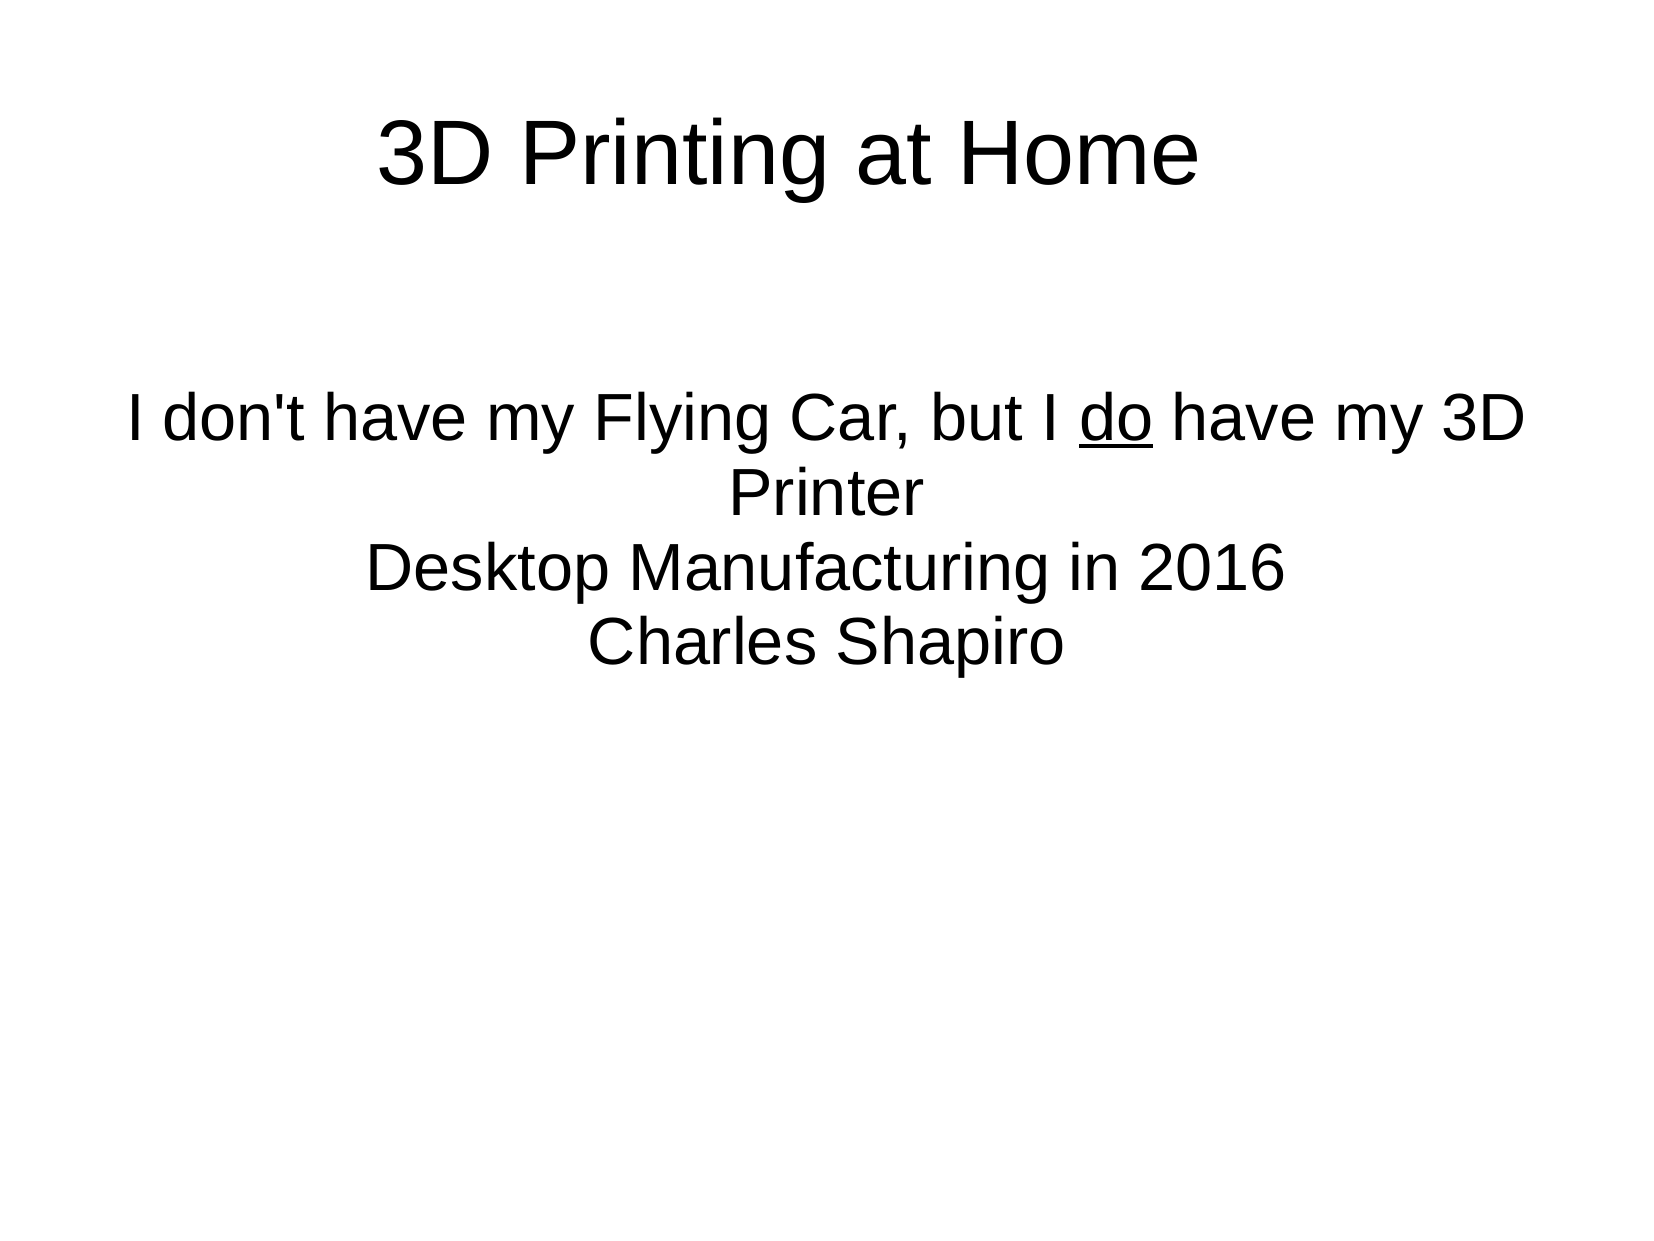

# 3D Printing at Home
I don't have my Flying Car, but I do have my 3D Printer
Desktop Manufacturing in 2016
Charles Shapiro